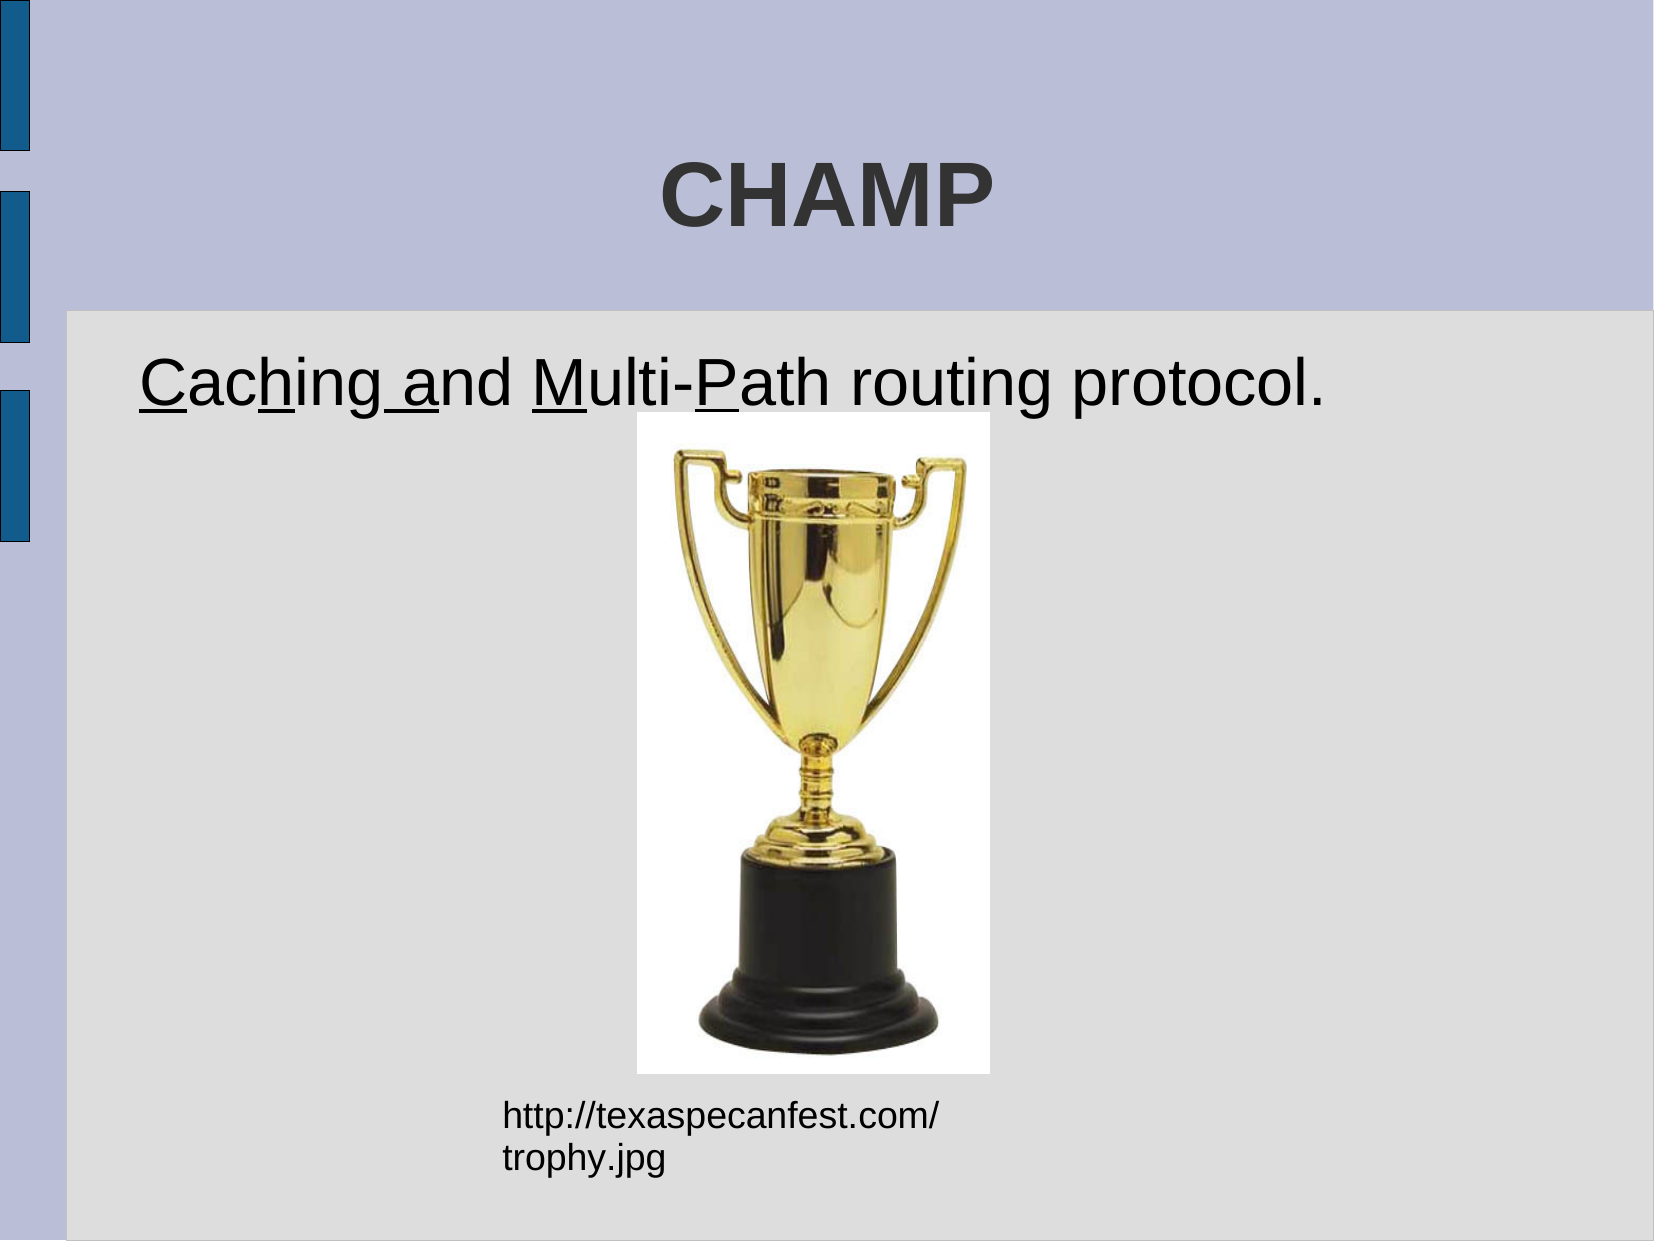

# CHAMP
Caching and Multi-Path routing protocol.
http://texaspecanfest.com/trophy.jpg